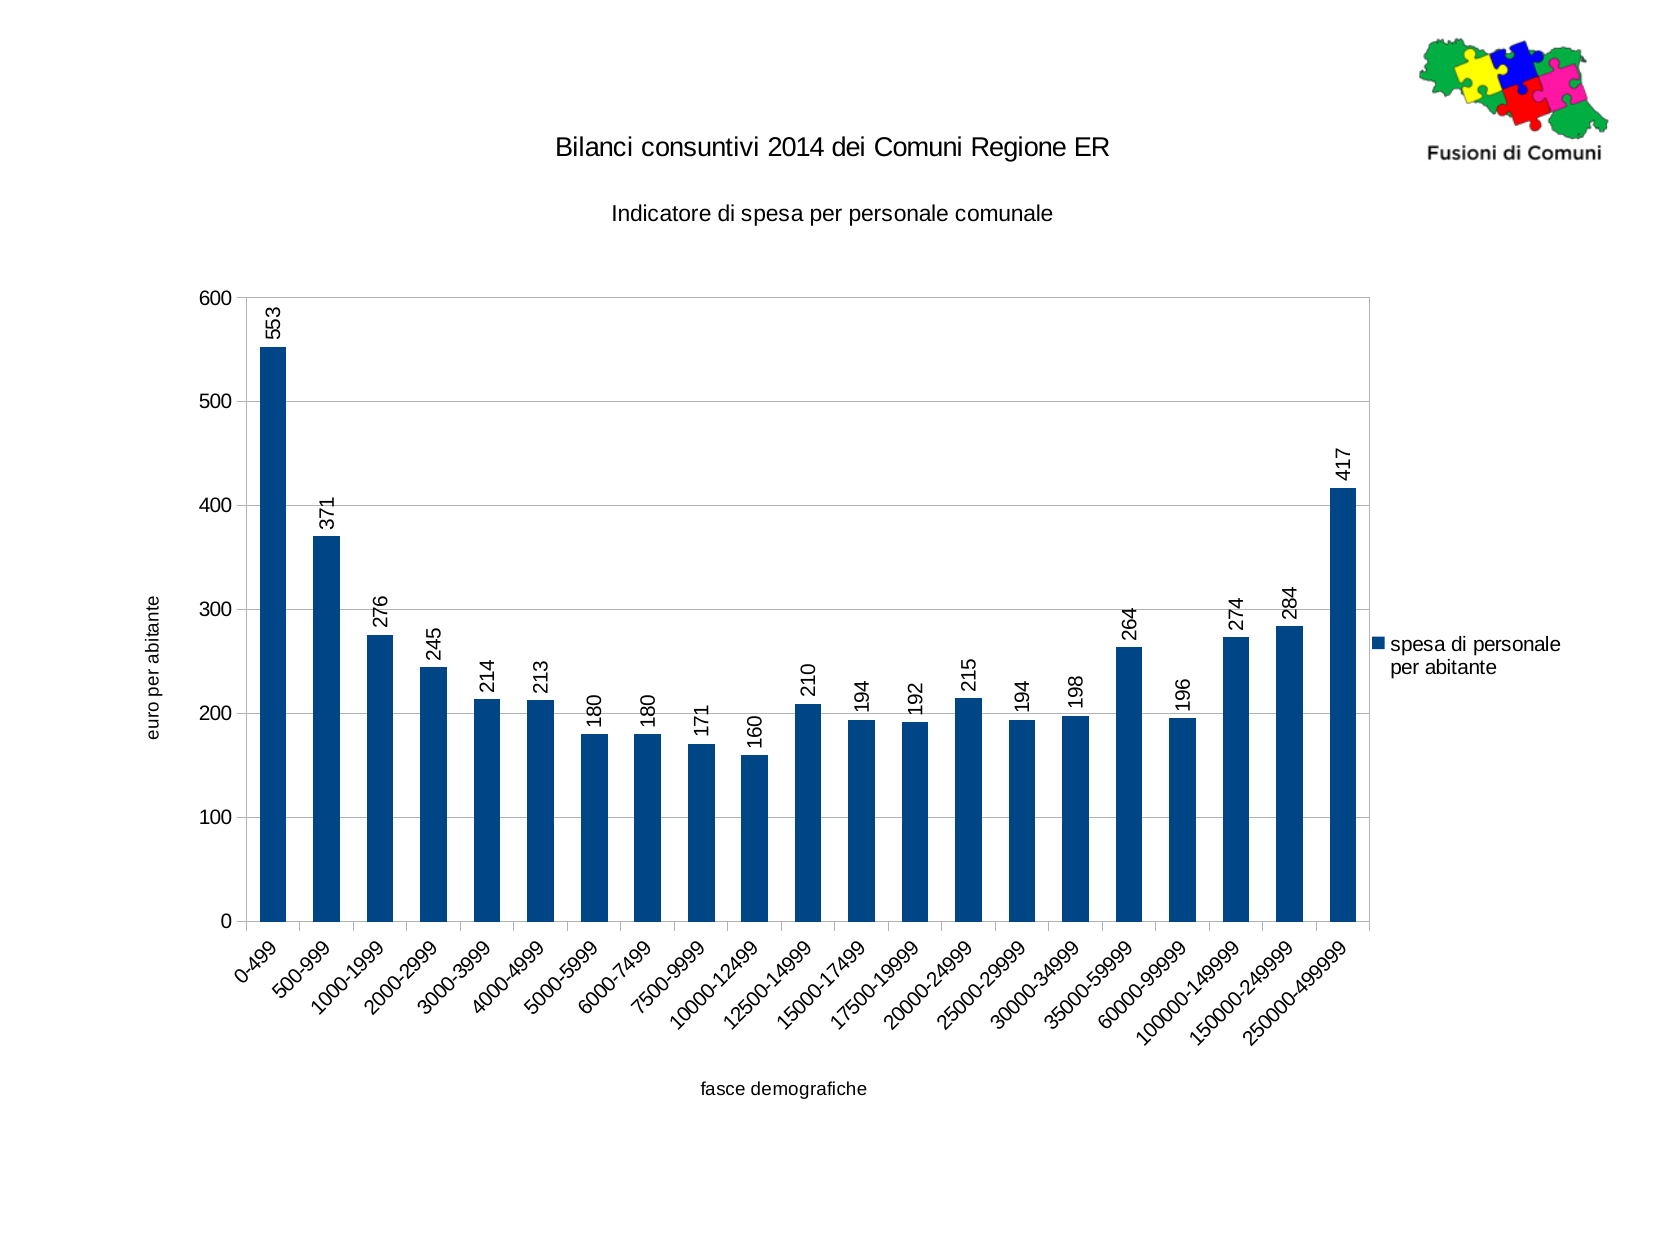

### Chart: Bilanci consuntivi 2014 dei Comuni Regione ER
Indicatore di spesa per personale comunale
| Category | spesa di personale per abitante |
|---|---|
| 0-499 | 552.768294555844 |
| 500-999 | 370.93493601941 |
| 1000-1999 | 275.814228373409 |
| 2000-2999 | 244.868921851956 |
| 3000-3999 | 213.777951252836 |
| 4000-4999 | 213.028075705591 |
| 5000-5999 | 180.225264454614 |
| 6000-7499 | 180.118167987824 |
| 7500-9999 | 170.987015487448 |
| 10000-12499 | 160.086184121285 |
| 12500-14999 | 209.673203809798 |
| 15000-17499 | 194.006629961078 |
| 17500-19999 | 191.961051113279 |
| 20000-24999 | 214.842354974749 |
| 25000-29999 | 193.987855422593 |
| 30000-34999 | 198.312057642731 |
| 35000-59999 | 263.727853338001 |
| 60000-99999 | 195.930787199917 |
| 100000-149999 | 273.766557168415 |
| 150000-249999 | 284.440237889277 |
| 250000-499999 | 417.340762492199 |